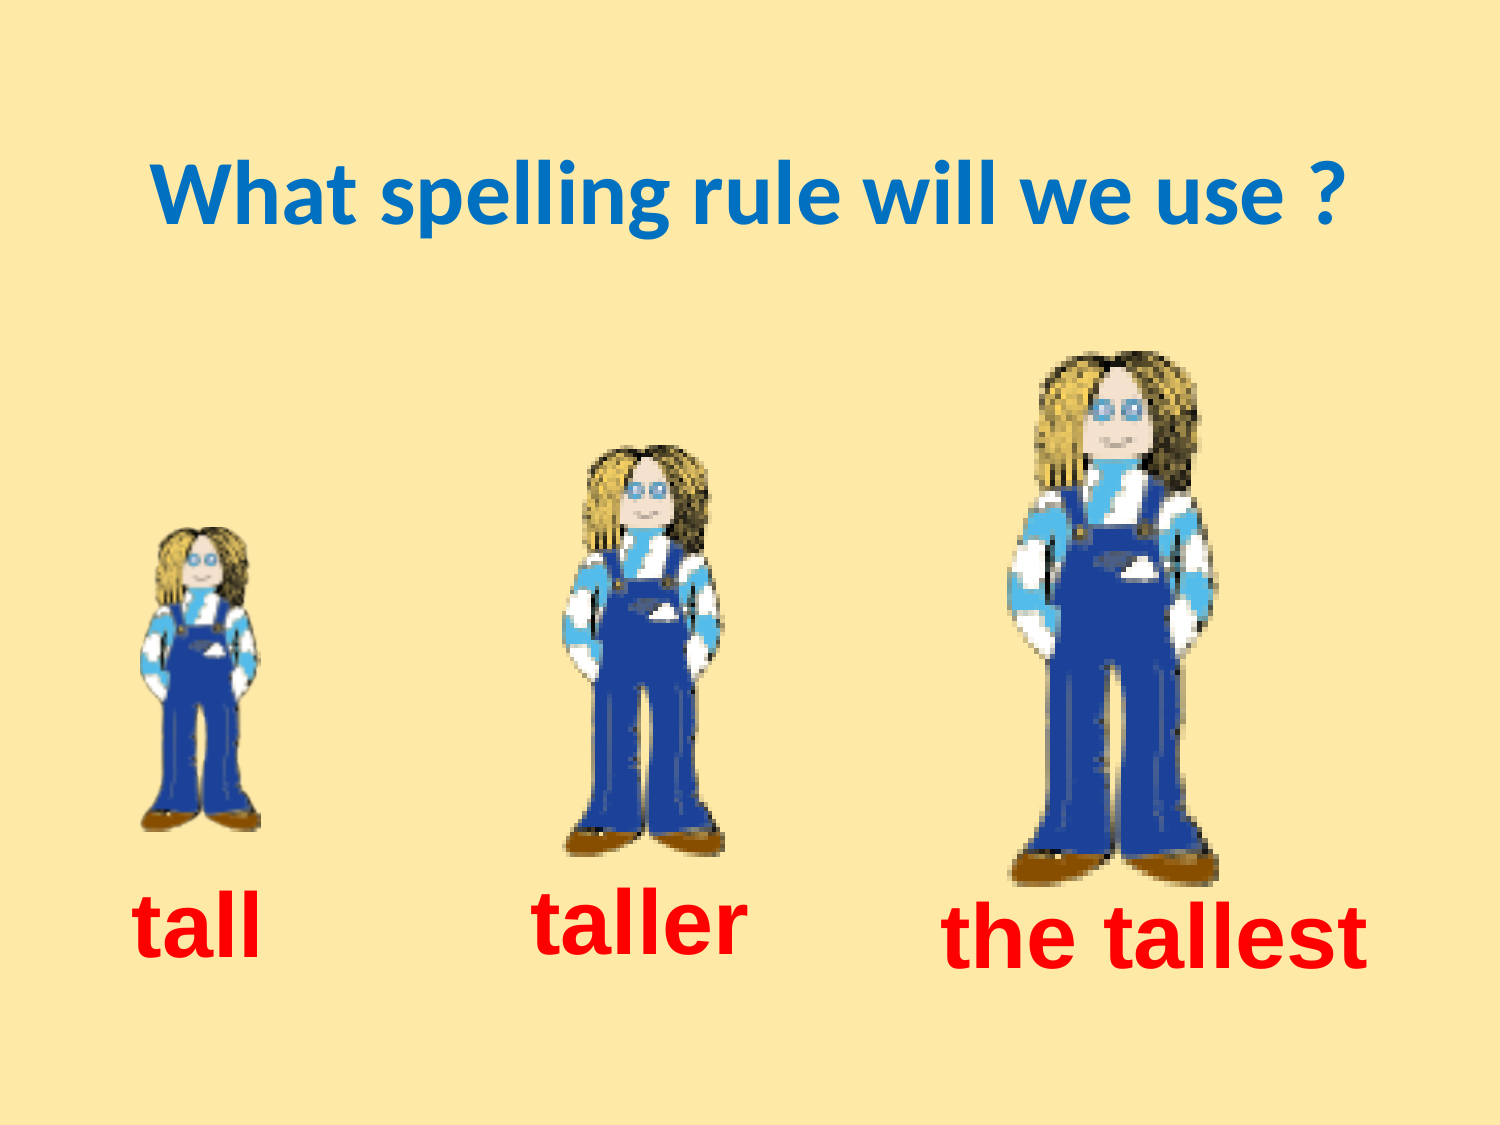

# What spelling rule will we use ?
taller
tall
the tallest